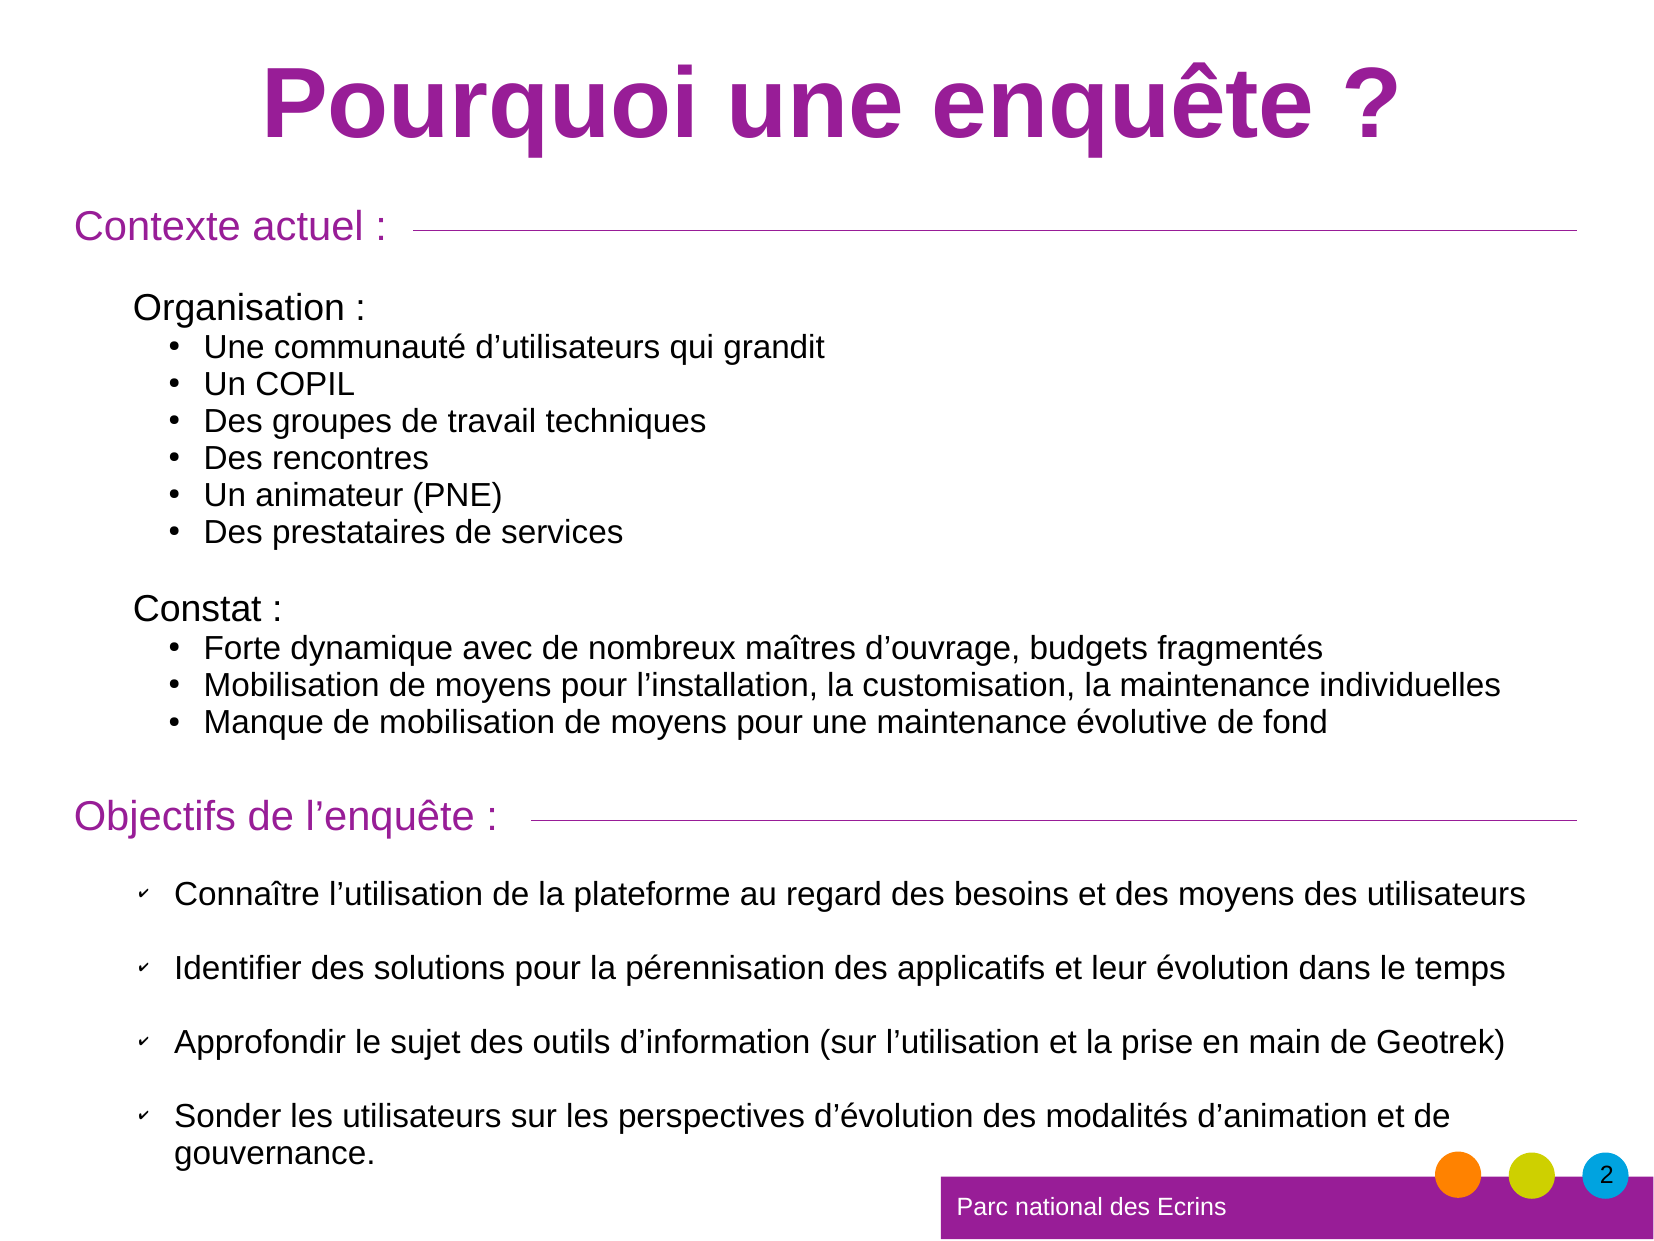

# Pourquoi une enquête ?
Contexte actuel :
Organisation :
Une communauté d’utilisateurs qui grandit
Un COPIL
Des groupes de travail techniques
Des rencontres
Un animateur (PNE)
Des prestataires de services
Constat :
Forte dynamique avec de nombreux maîtres d’ouvrage, budgets fragmentés
Mobilisation de moyens pour l’installation, la customisation, la maintenance individuelles
Manque de mobilisation de moyens pour une maintenance évolutive de fond
Objectifs de l’enquête :
Connaître l’utilisation de la plateforme au regard des besoins et des moyens des utilisateurs
Identifier des solutions pour la pérennisation des applicatifs et leur évolution dans le temps
Approfondir le sujet des outils d’information (sur l’utilisation et la prise en main de Geotrek)
Sonder les utilisateurs sur les perspectives d’évolution des modalités d’animation et de gouvernance.